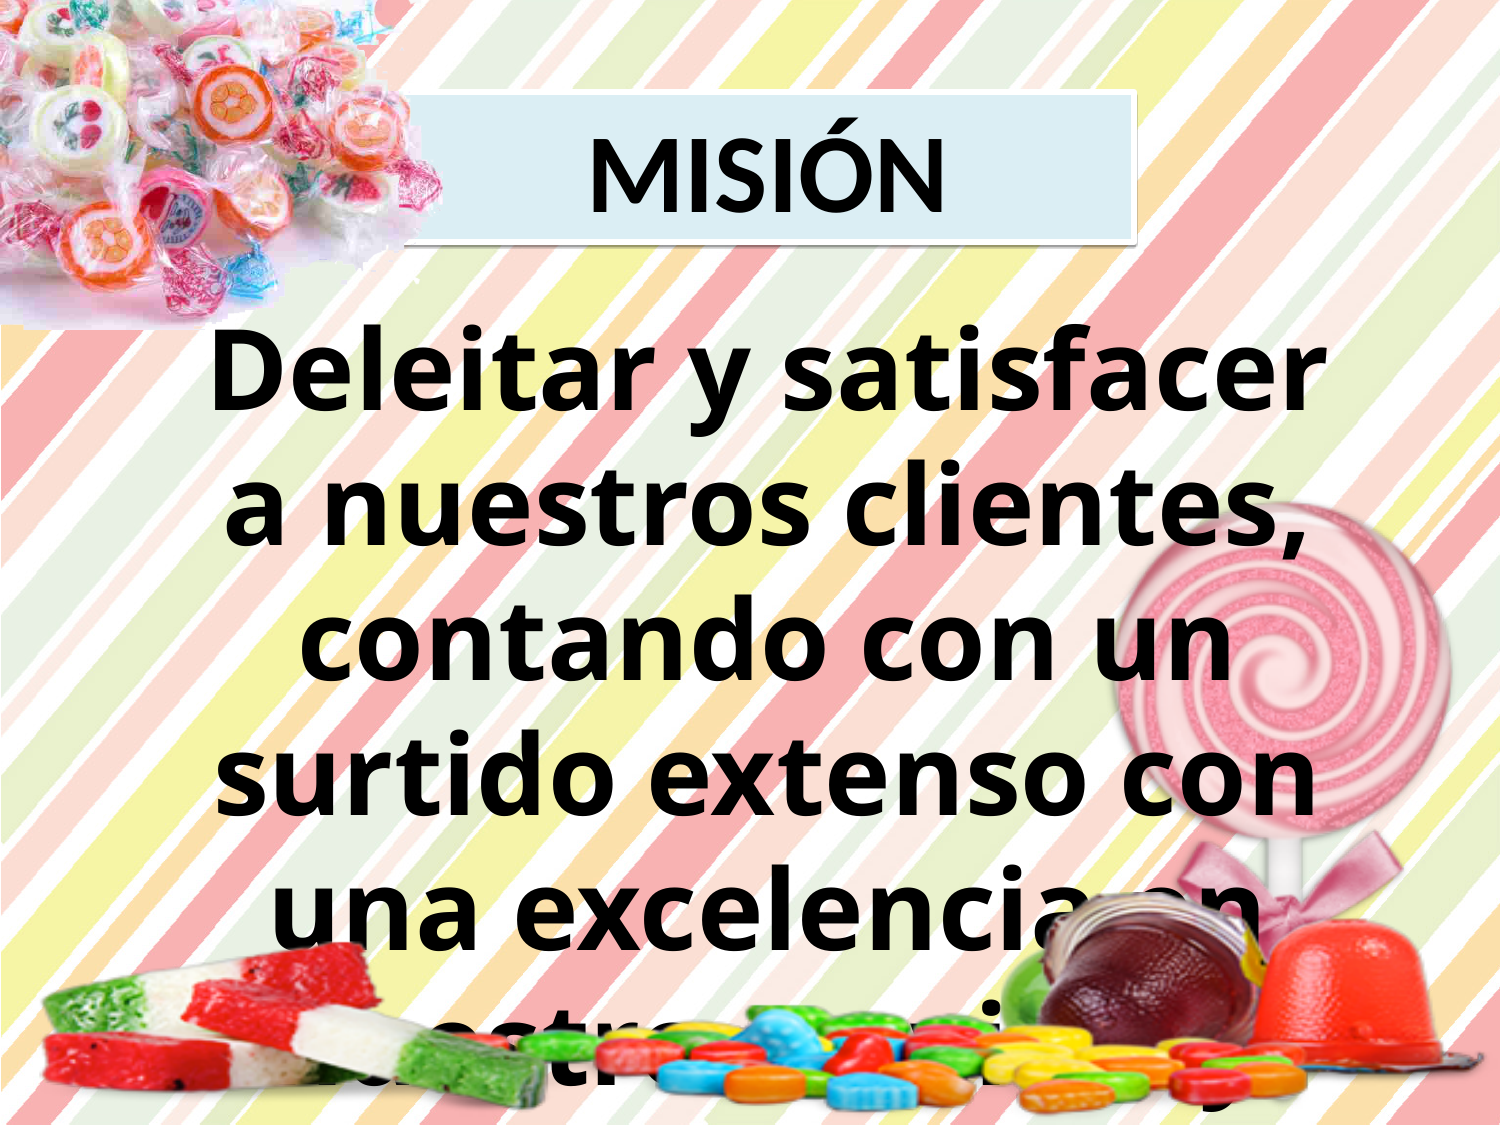

Misión
Deleitar y satisfacer a nuestros clientes, contando con un surtido extenso con una excelencia en nuestro servicio y productos.